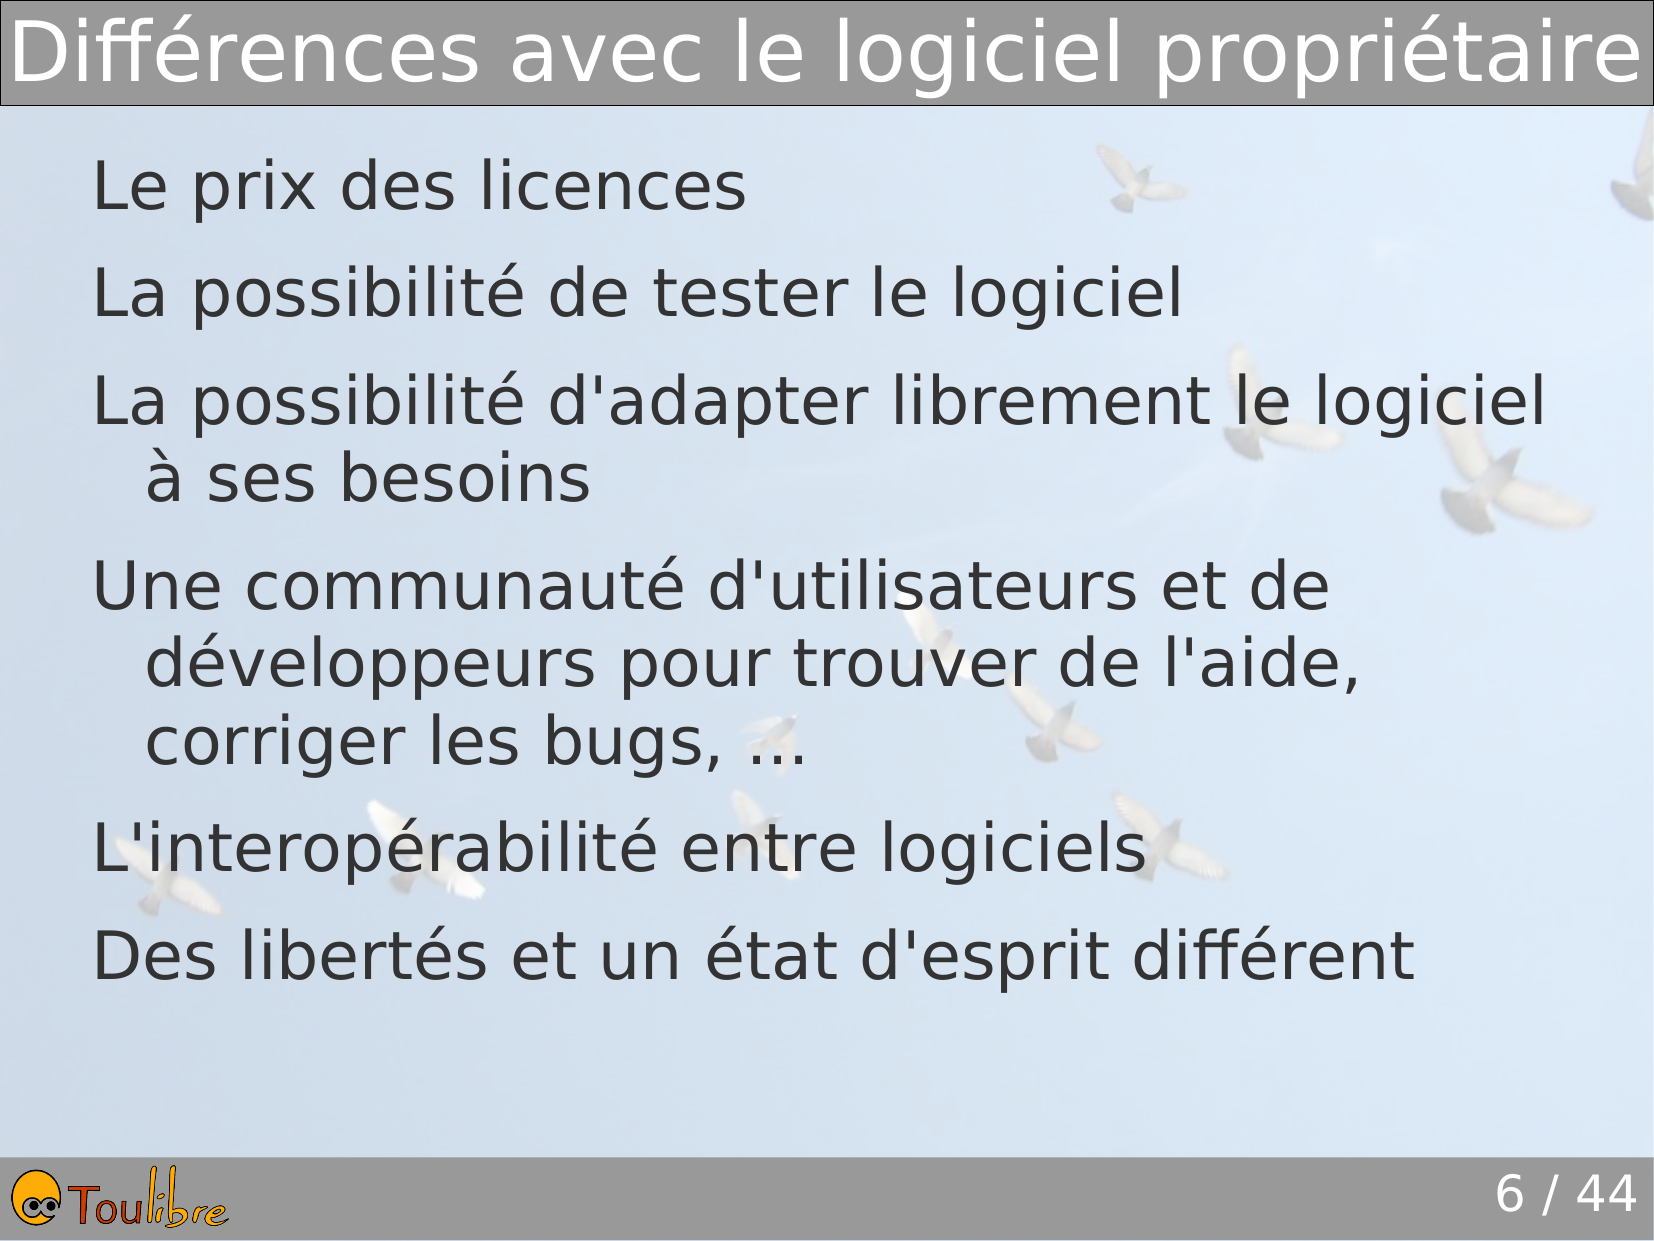

# Différences avec le logiciel propriétaire
Le prix des licences
La possibilité de tester le logiciel
La possibilité d'adapter librement le logiciel à ses besoins
Une communauté d'utilisateurs et de développeurs pour trouver de l'aide, corriger les bugs, ...
L'interopérabilité entre logiciels
Des libertés et un état d'esprit différent